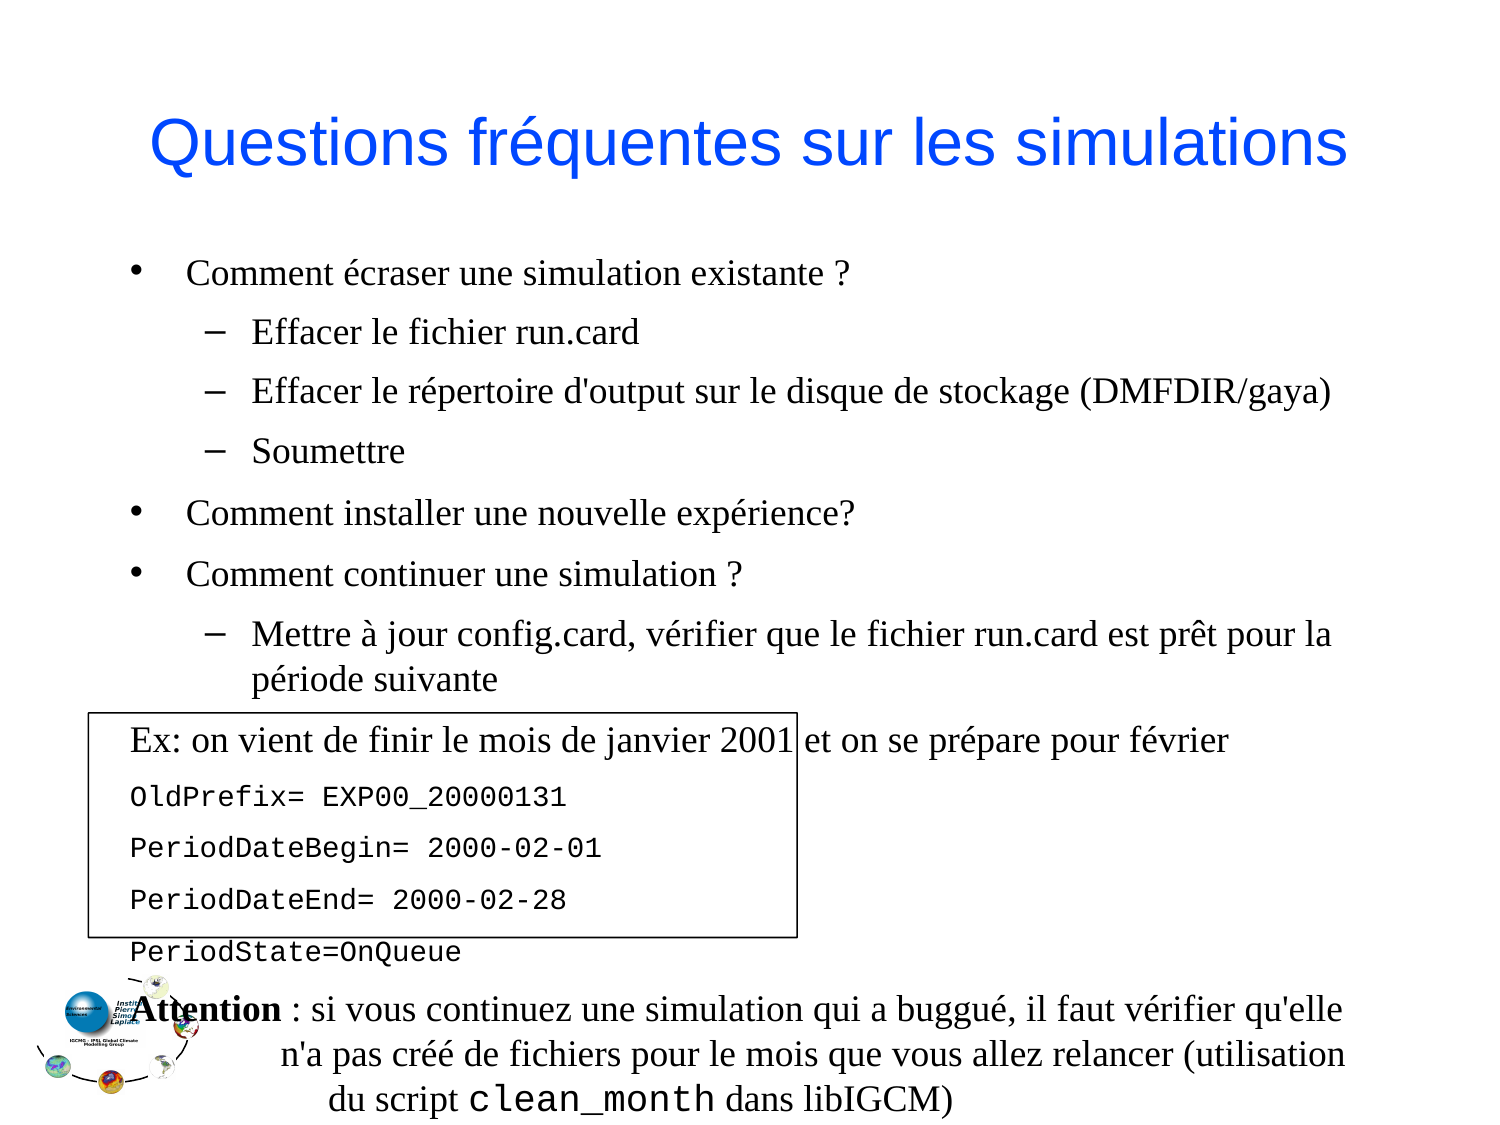

# Questions fréquentes sur les simulations
Comment écraser une simulation existante ?
Effacer le fichier run.card
Effacer le répertoire d'output sur le disque de stockage (DMFDIR/gaya)
Soumettre
Comment installer une nouvelle expérience?
Comment continuer une simulation ?
Mettre à jour config.card, vérifier que le fichier run.card est prêt pour la période suivante
Ex: on vient de finir le mois de janvier 2001 et on se prépare pour février
OldPrefix= EXP00_20000131
PeriodDateBegin= 2000-02-01
PeriodDateEnd= 2000-02-28
PeriodState=OnQueue
Attention : si vous continuez une simulation qui a buggué, il faut vérifier qu'elle n'a pas créé de fichiers pour le mois que vous allez relancer (utilisation du script clean_month dans libIGCM)